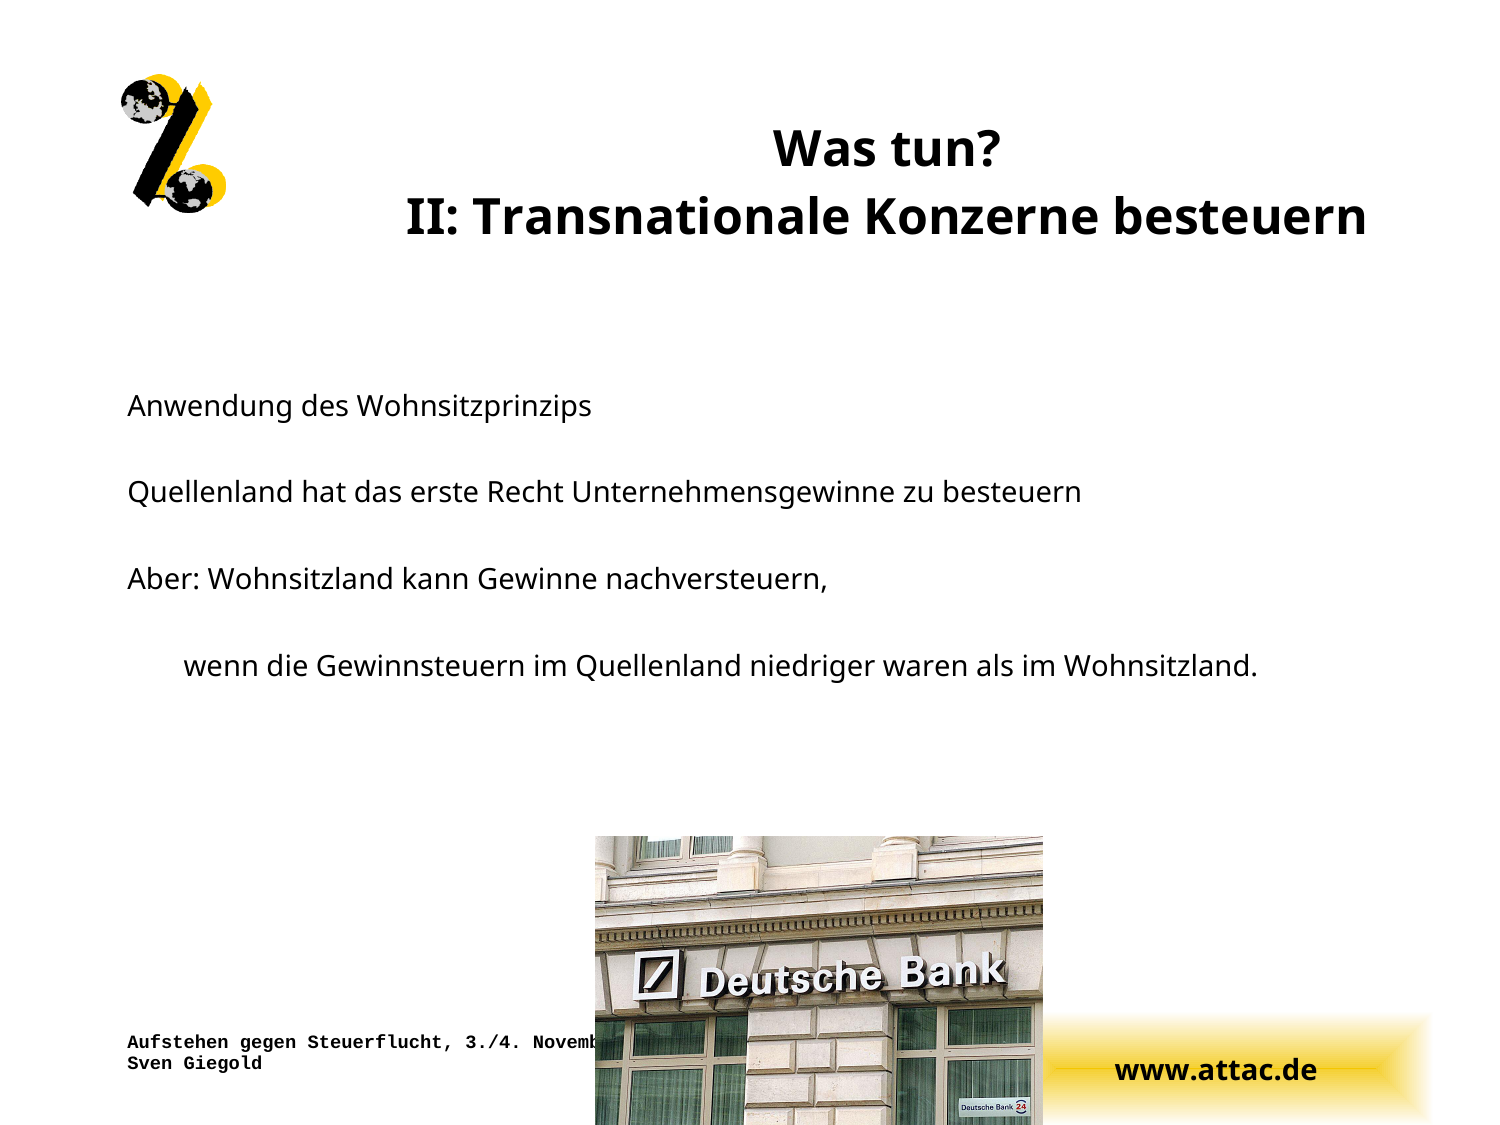

# Was tun? II: Transnationale Konzerne besteuern
Anwendung des Wohnsitzprinzips
Quellenland hat das erste Recht Unternehmensgewinne zu besteuern
Aber: Wohnsitzland kann Gewinne nachversteuern,
	wenn die Gewinnsteuern im Quellenland niedriger waren als im Wohnsitzland.